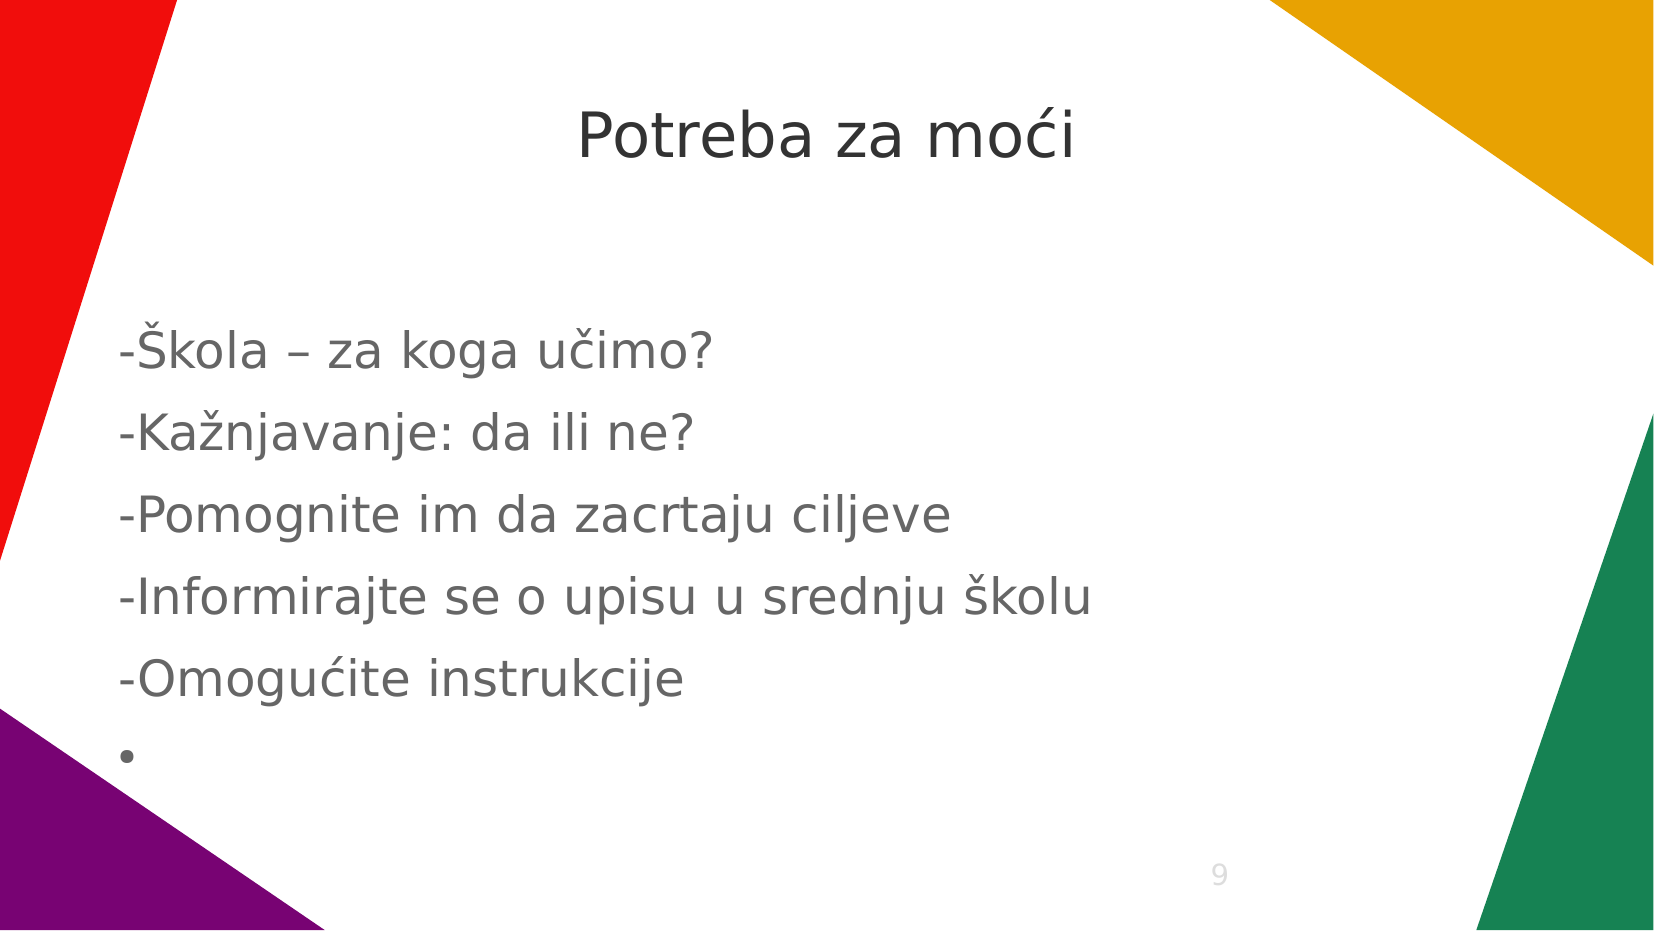

# Potreba za moći
-Škola – za koga učimo?
-Kažnjavanje: da ili ne?
-Pomognite im da zacrtaju ciljeve
-Informirajte se o upisu u srednju školu
-Omogućite instrukcije